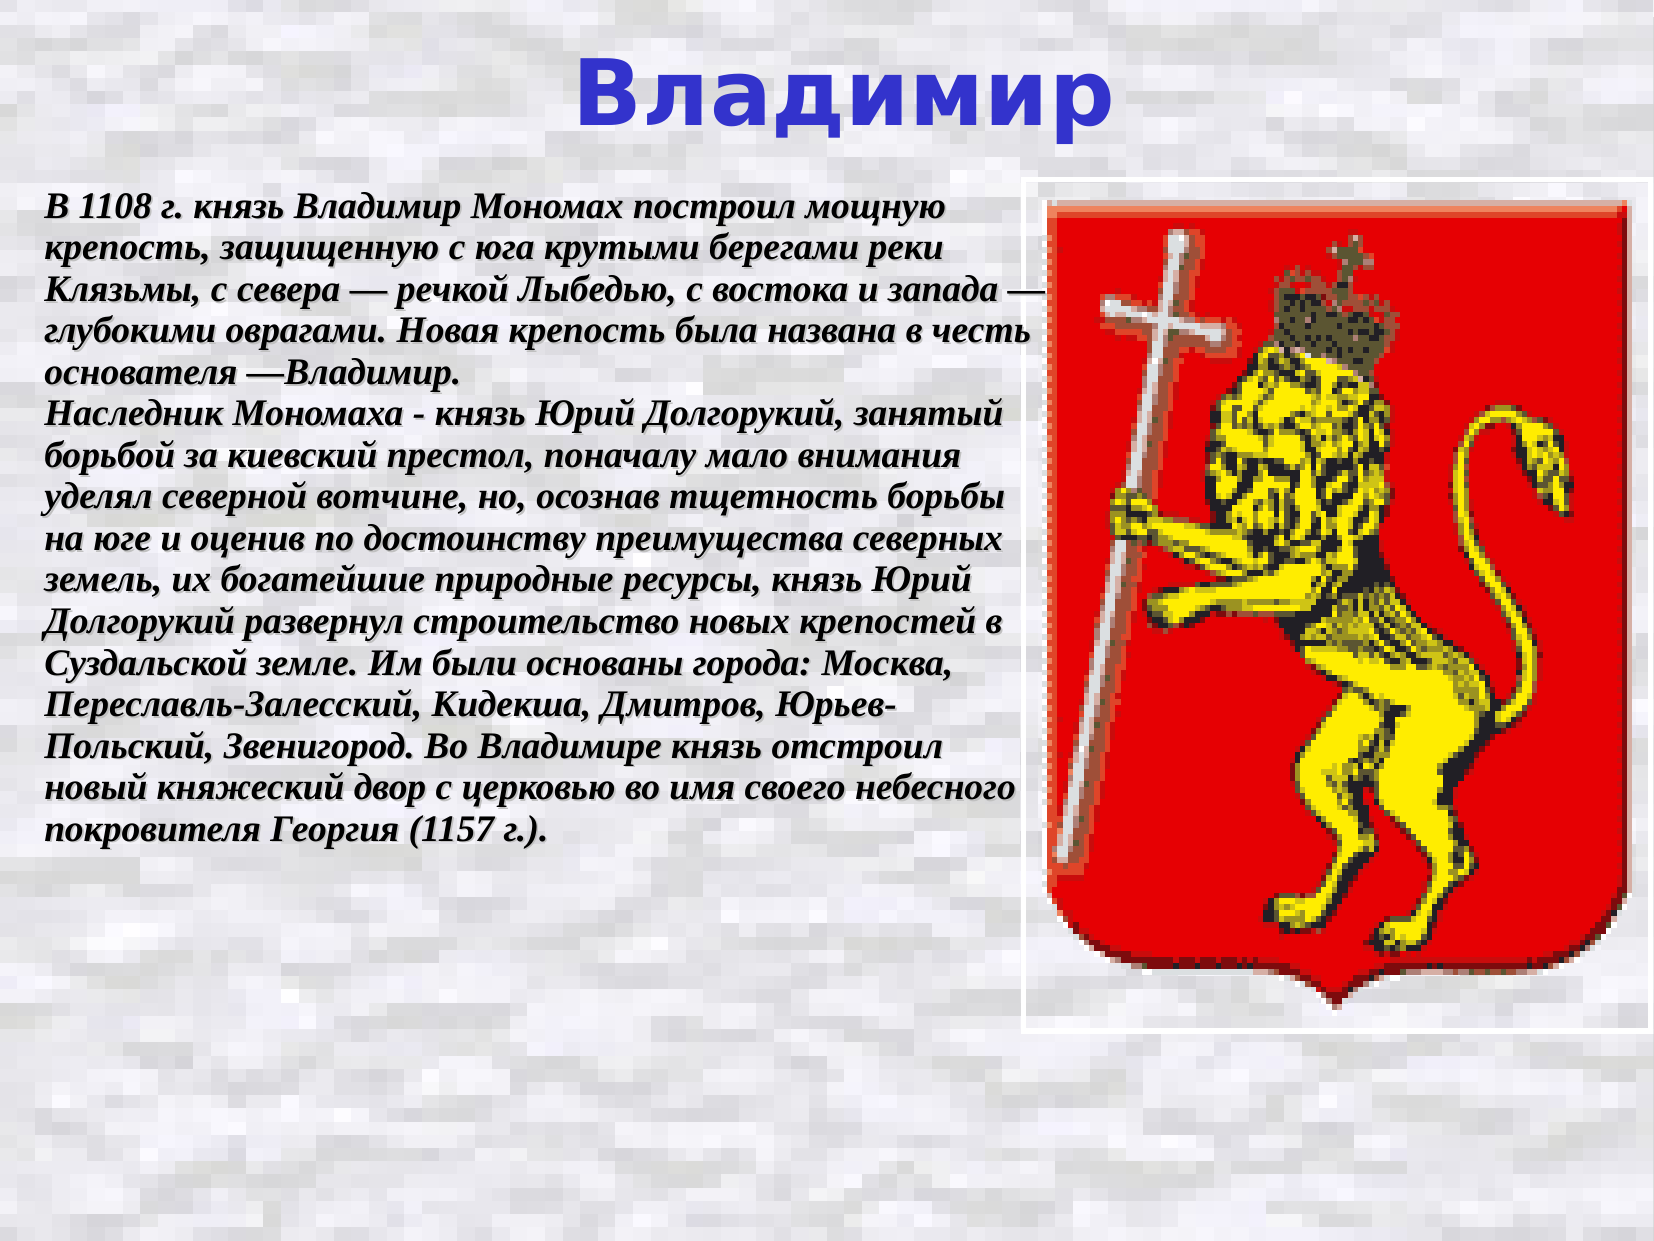

# Владимир
В 1108 г. князь Владимир Мономах построил мощную крепость, защищенную с юга крутыми берегами реки Клязьмы, с севера — речкой Лыбедью, с востока и запада — глубокими оврагами. Новая крепость была названа в честь основателя —Владимир.
Наследник Мономаха - князь Юрий Долгорукий, занятый борьбой за киевский престол, поначалу мало внимания уделял северной вотчине, но, осознав тщетность борьбы на юге и оценив по достоинству преимущества северных земель, их богатейшие природные ресурсы, князь Юрий Долгорукий развернул строительство новых крепостей в Суздальской земле. Им были основаны города: Москва, Переславль-Залесский, Кидекша, Дмитров, Юрьев-Польский, Звенигород. Во Владимире князь отстроил новый княжеский двор с церковью во имя своего небесного покровителя Георгия (1157 г.).